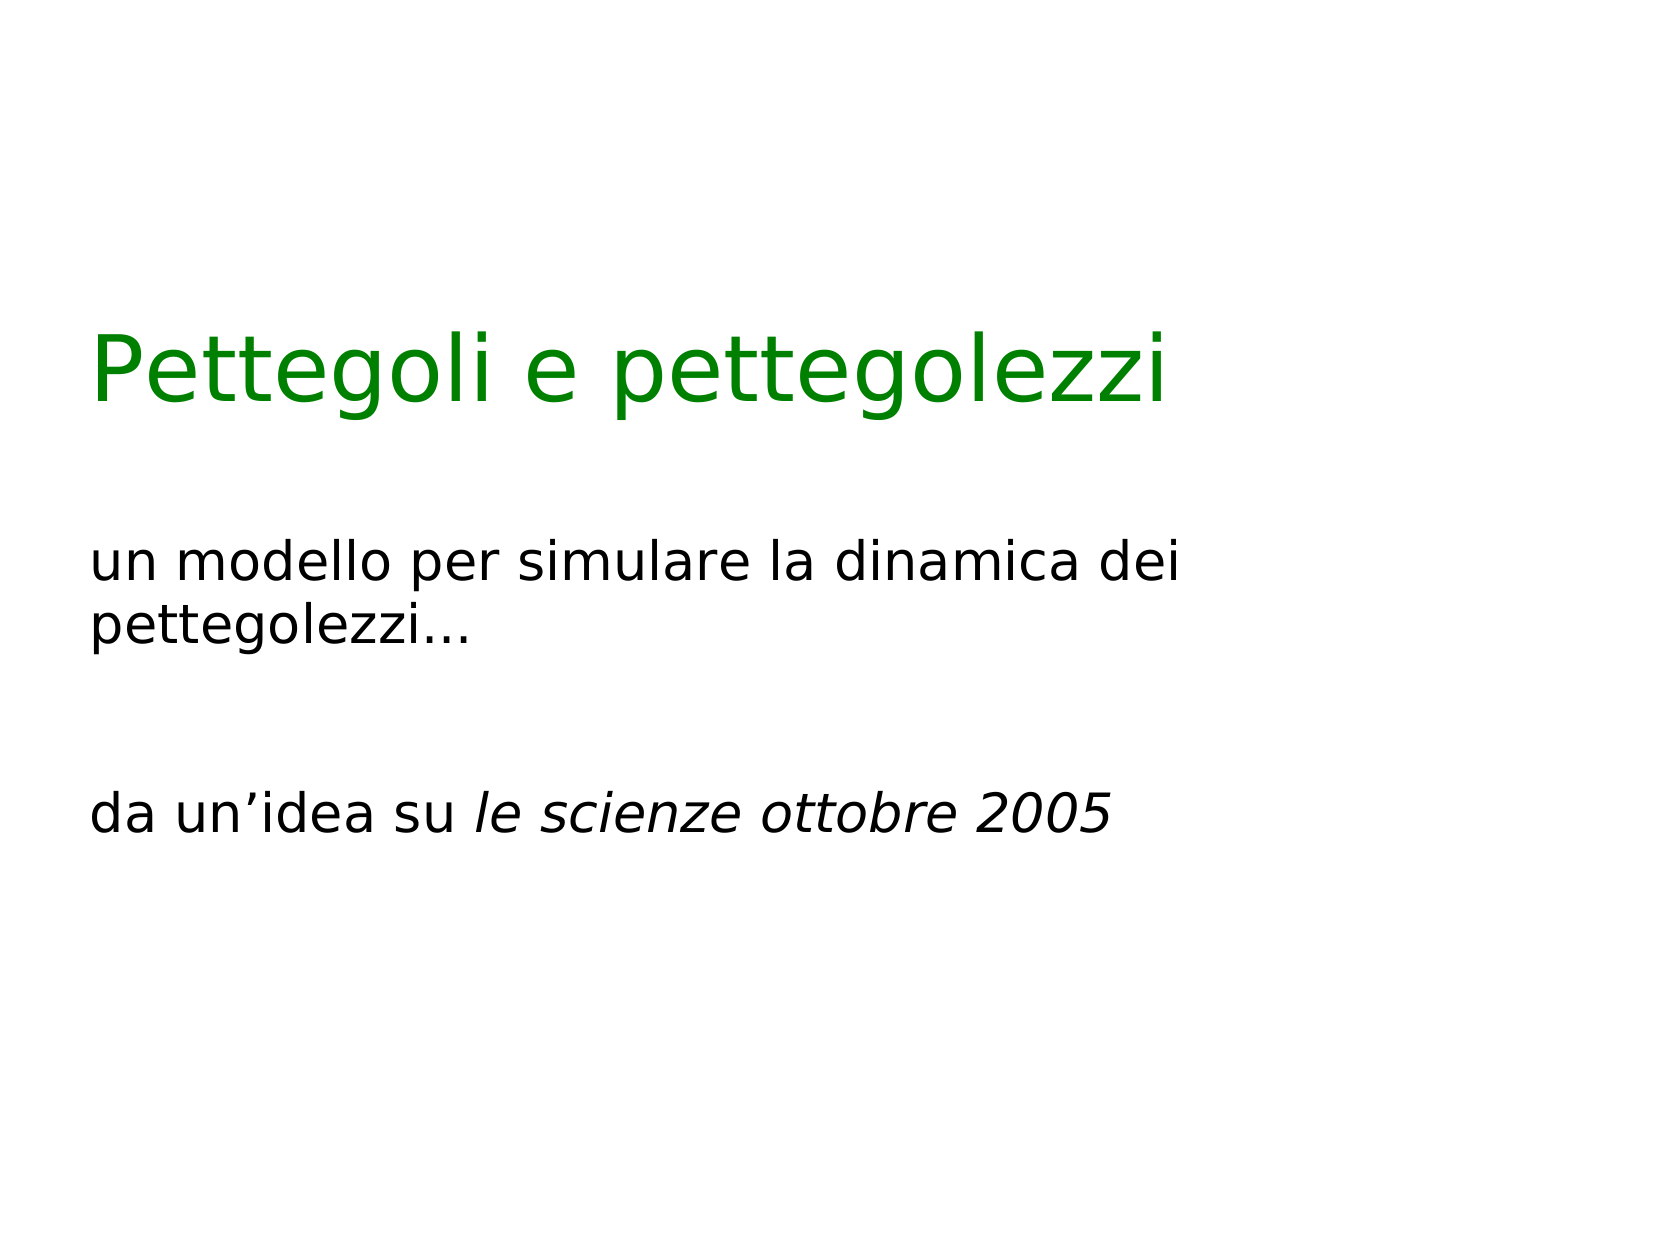

Pettegoli e pettegolezzi
un modello per simulare la dinamica dei pettegolezzi...
da un’idea su le scienze ottobre 2005